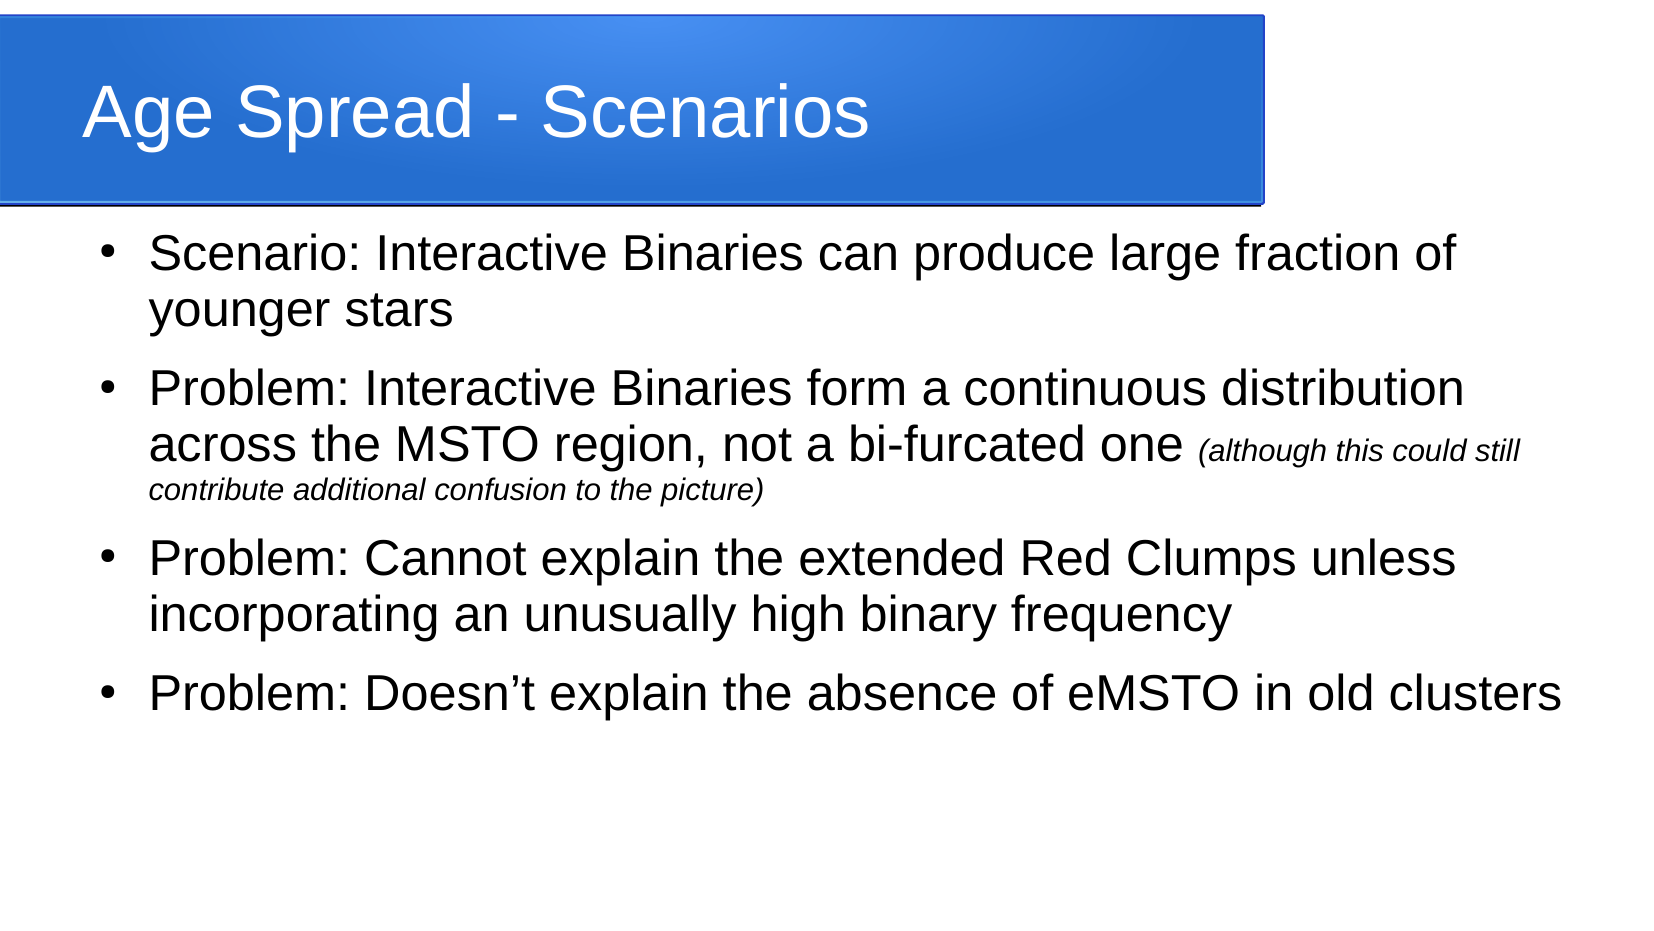

# Age Spread - Scenarios
Scenario: Interactive Binaries can produce large fraction of younger stars
Problem: Interactive Binaries form a continuous distribution across the MSTO region, not a bi-furcated one (although this could still contribute additional confusion to the picture)
Problem: Cannot explain the extended Red Clumps unless incorporating an unusually high binary frequency
Problem: Doesn’t explain the absence of eMSTO in old clusters